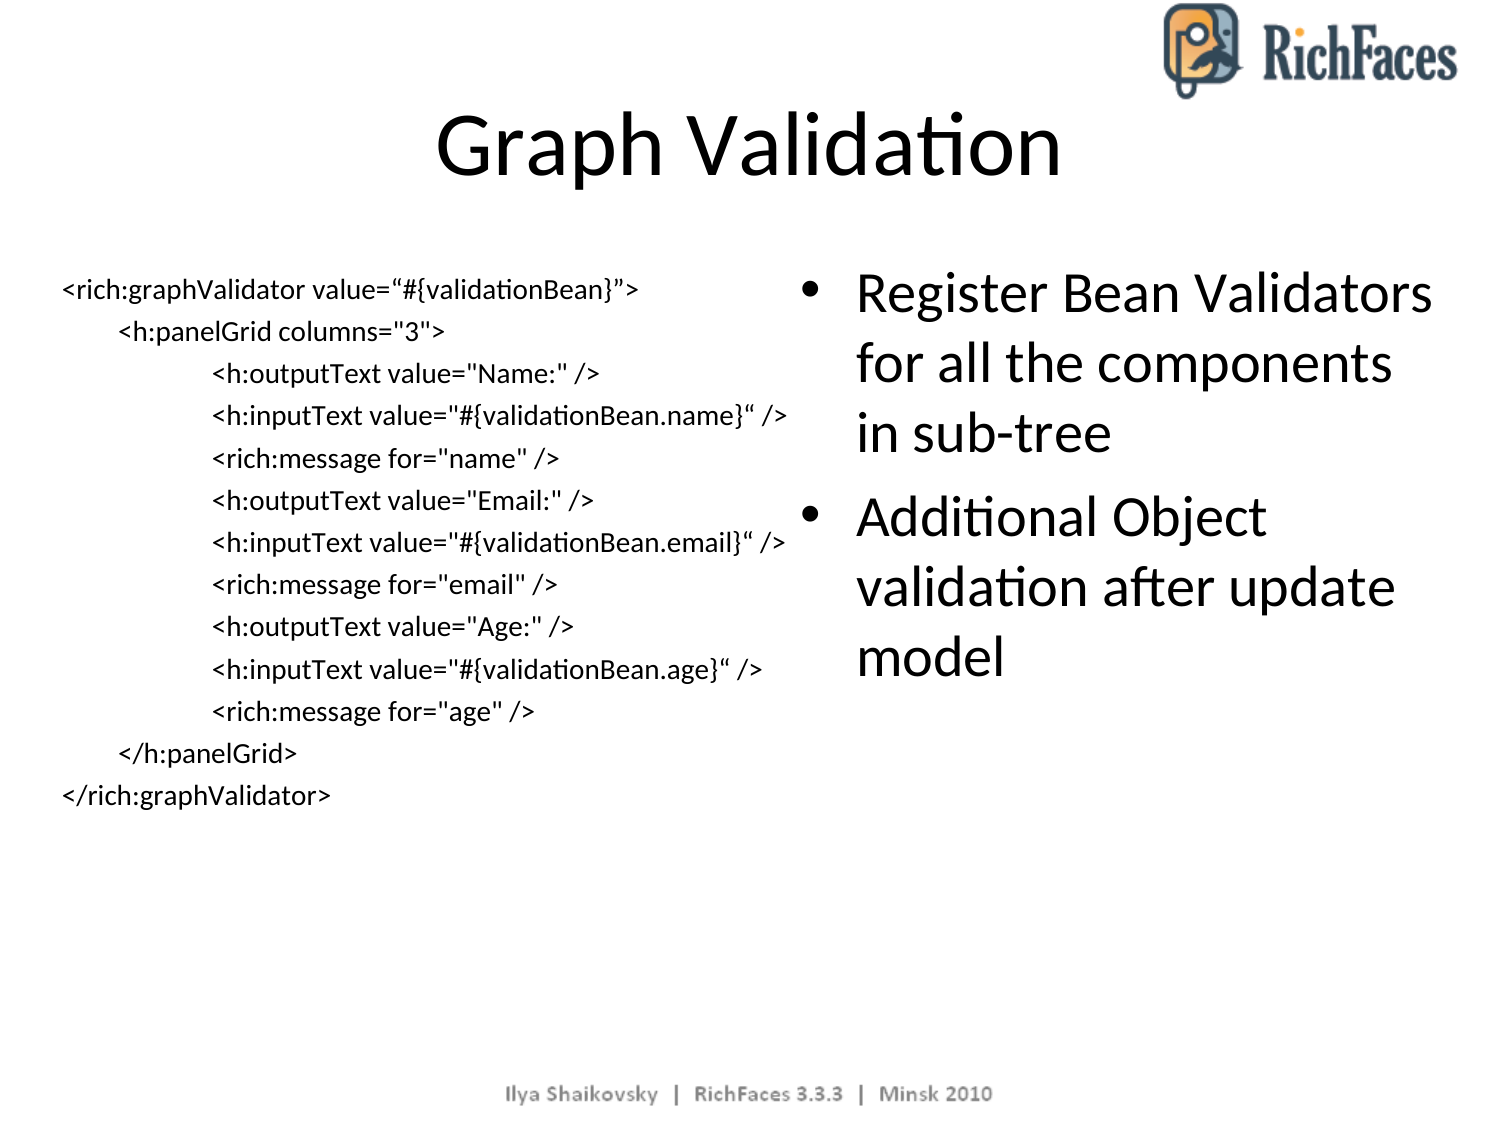

# Graph Validation
Register Bean Validators for all the components in sub-tree
Additional Object validation after update model
<rich:graphValidator value=“#{validationBean}”>
	<h:panelGrid columns="3">
		<h:outputText value="Name:" />
		<h:inputText value="#{validationBean.name}“ />
		<rich:message for="name" />
		<h:outputText value="Email:" />
		<h:inputText value="#{validationBean.email}“ />
		<rich:message for="email" />
		<h:outputText value="Age:" />
		<h:inputText value="#{validationBean.age}“ />
		<rich:message for="age" />
	</h:panelGrid>
</rich:graphValidator>